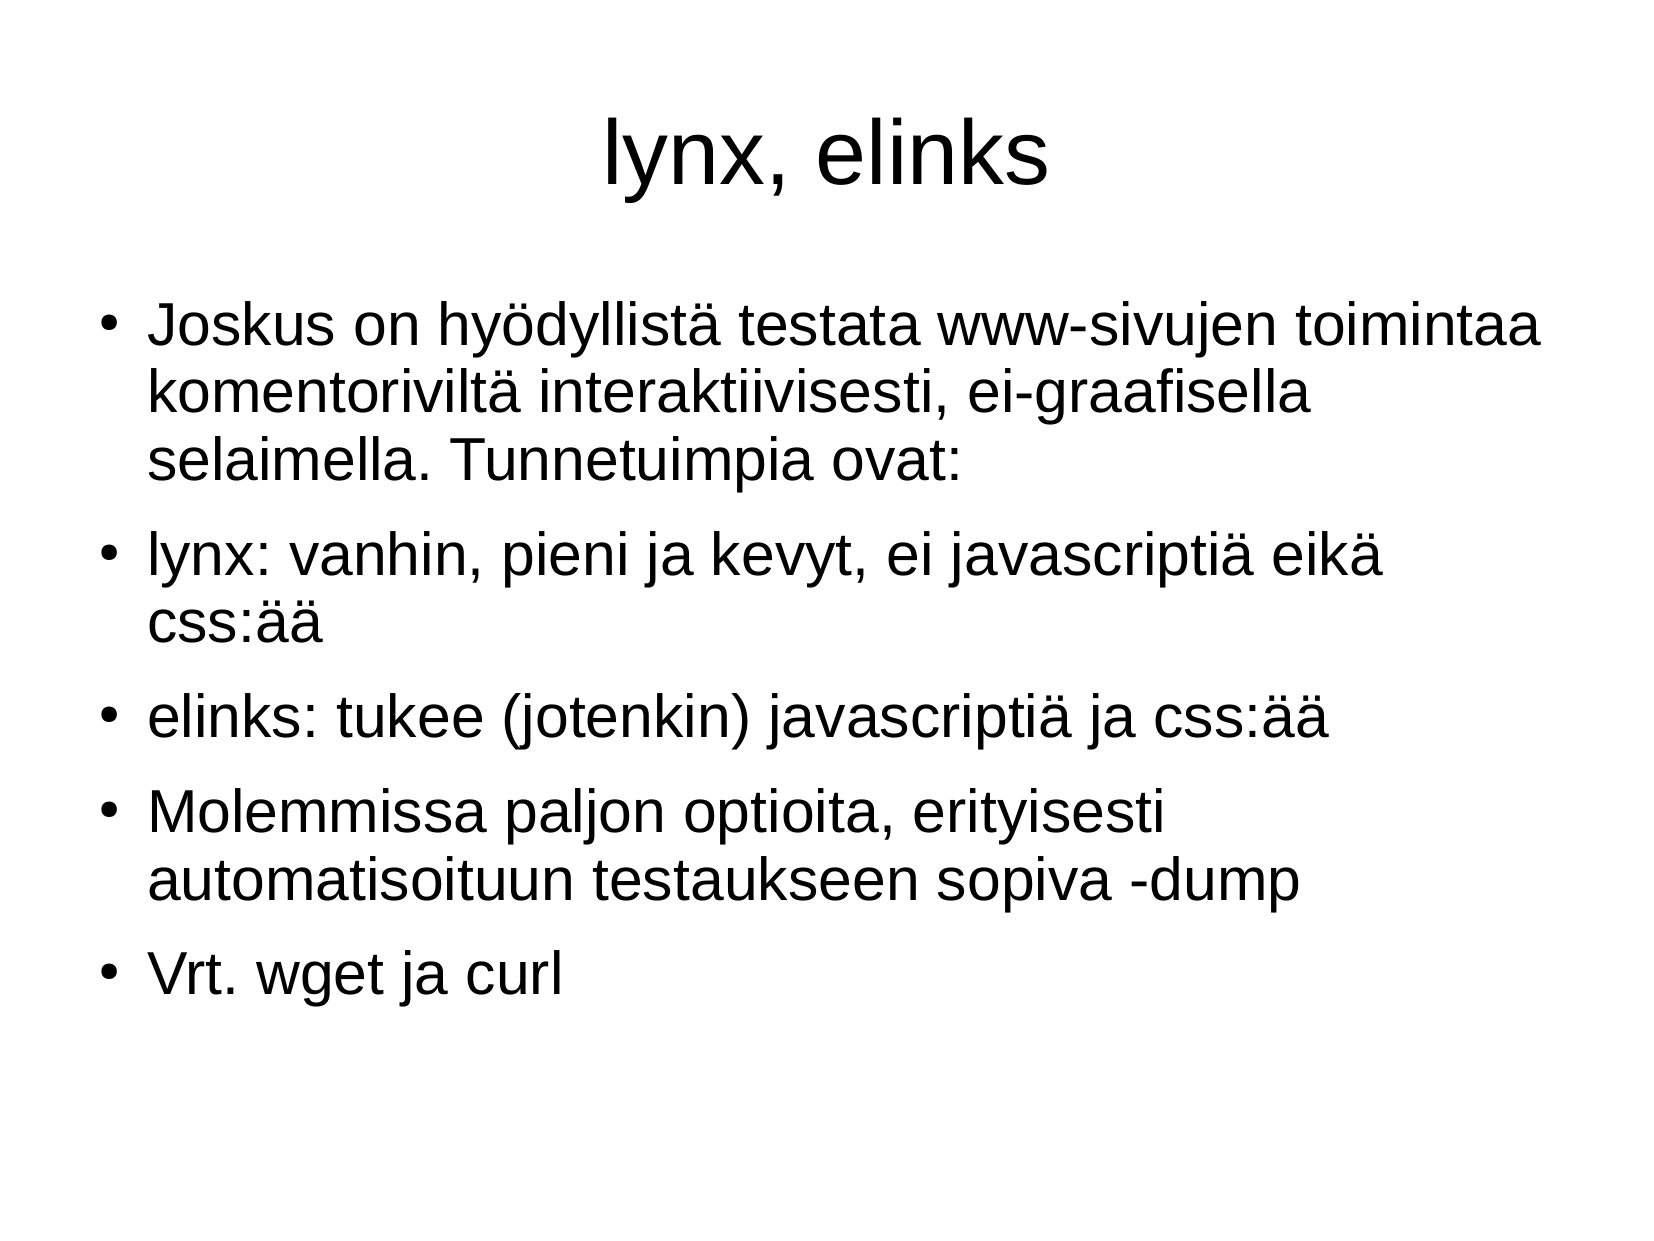

# lynx, elinks
Joskus on hyödyllistä testata www-sivujen toimintaa komentoriviltä interaktiivisesti, ei-graafisella selaimella. Tunnetuimpia ovat:
lynx: vanhin, pieni ja kevyt, ei javascriptiä eikä css:ää
elinks: tukee (jotenkin) javascriptiä ja css:ää
Molemmissa paljon optioita, erityisesti automatisoituun testaukseen sopiva -dump
Vrt. wget ja curl